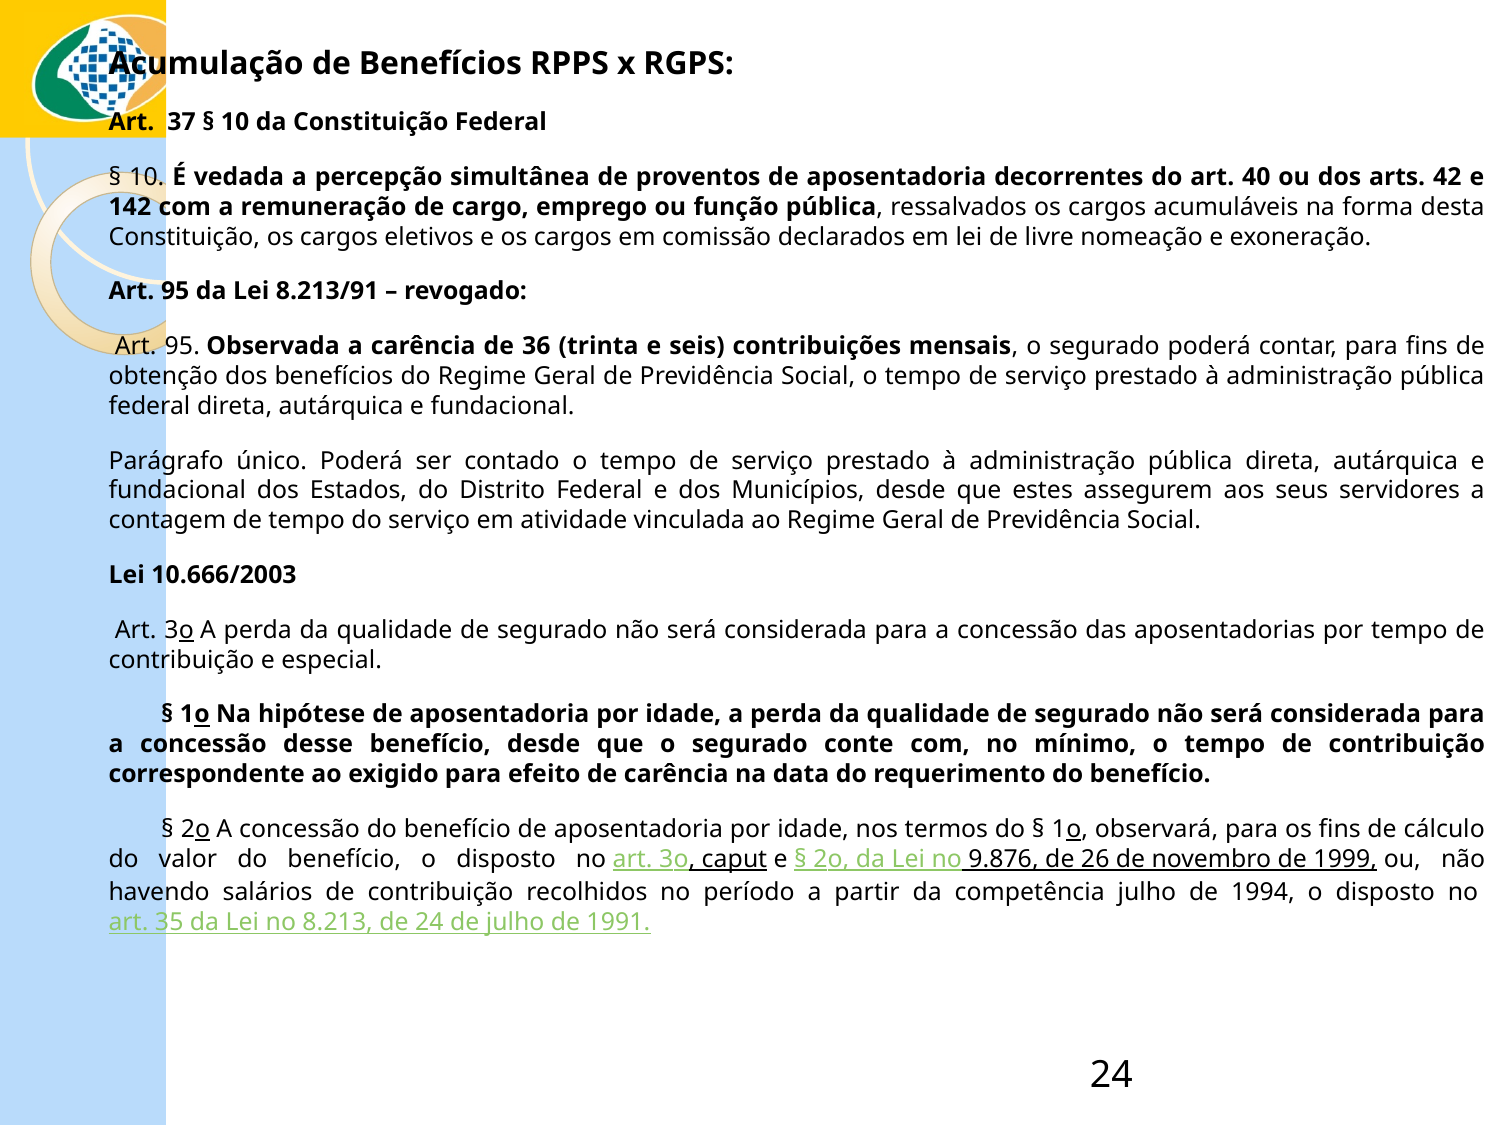

#
Acumulação de Benefícios RPPS x RGPS:
Art. 37 § 10 da Constituição Federal
§ 10. É vedada a percepção simultânea de proventos de aposentadoria decorrentes do art. 40 ou dos arts. 42 e 142 com a remuneração de cargo, emprego ou função pública, ressalvados os cargos acumuláveis na forma desta Constituição, os cargos eletivos e os cargos em comissão declarados em lei de livre nomeação e exoneração.
Art. 95 da Lei 8.213/91 – revogado:
 Art. 95. Observada a carência de 36 (trinta e seis) contribuições mensais, o segurado poderá contar, para fins de obtenção dos benefícios do Regime Geral de Previdência Social, o tempo de serviço prestado à administração pública federal direta, autárquica e fundacional.
Parágrafo único. Poderá ser contado o tempo de serviço prestado à administração pública direta, autárquica e fundacional dos Estados, do Distrito Federal e dos Municípios, desde que estes assegurem aos seus servidores a contagem de tempo do serviço em atividade vinculada ao Regime Geral de Previdência Social.
Lei 10.666/2003
 Art. 3o A perda da qualidade de segurado não será considerada para a concessão das aposentadorias por tempo de contribuição e especial.
        § 1o Na hipótese de aposentadoria por idade, a perda da qualidade de segurado não será considerada para a concessão desse benefício, desde que o segurado conte com, no mínimo, o tempo de contribuição correspondente ao exigido para efeito de carência na data do requerimento do benefício.
        § 2o A concessão do benefício de aposentadoria por idade, nos termos do § 1o, observará, para os fins de cálculo do valor do benefício, o disposto no art. 3o, caput e § 2o, da Lei no 9.876, de 26 de novembro de 1999, ou, não havendo salários de contribuição recolhidos no período a partir da competência julho de 1994, o disposto no art. 35 da Lei no 8.213, de 24 de julho de 1991.